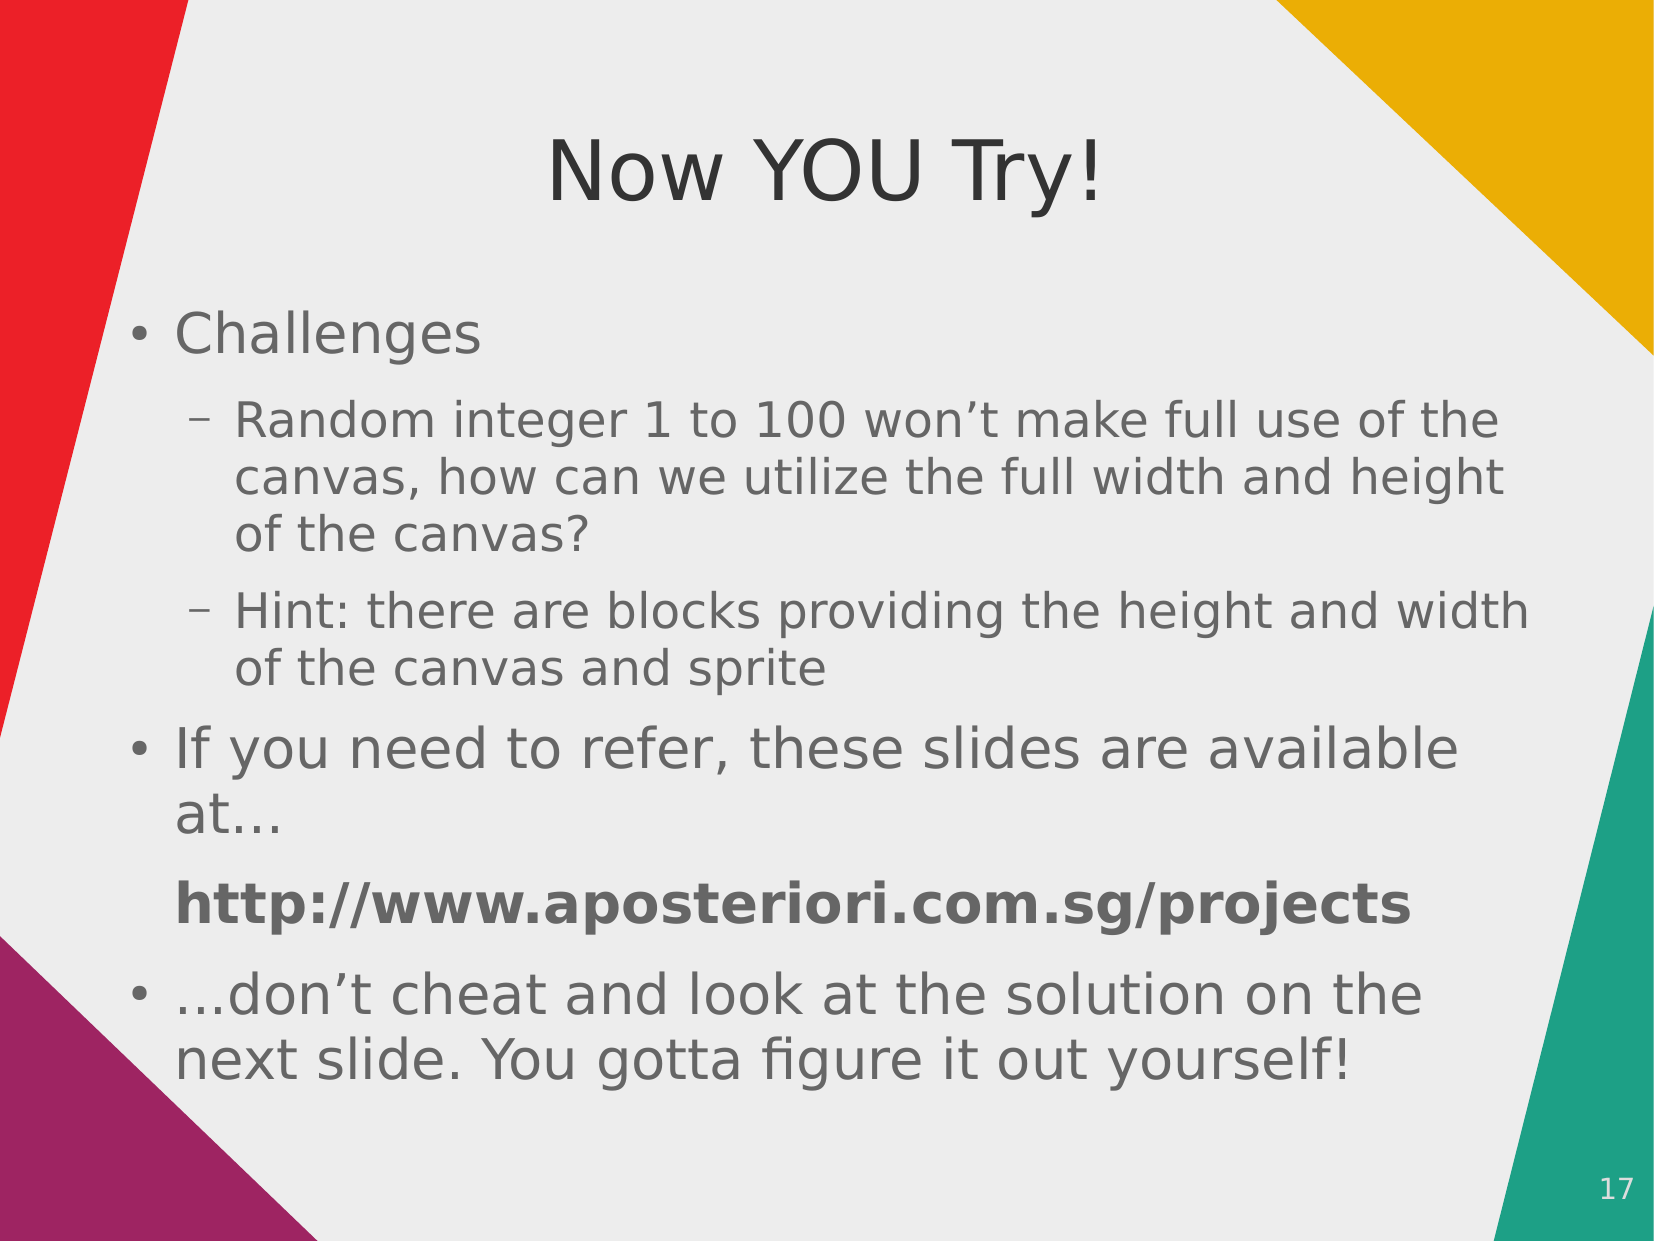

# Now YOU Try!
Challenges
Random integer 1 to 100 won’t make full use of the canvas, how can we utilize the full width and height of the canvas?
Hint: there are blocks providing the height and width of the canvas and sprite
If you need to refer, these slides are available at...
http://www.aposteriori.com.sg/projects
...don’t cheat and look at the solution on the next slide. You gotta figure it out yourself!
17